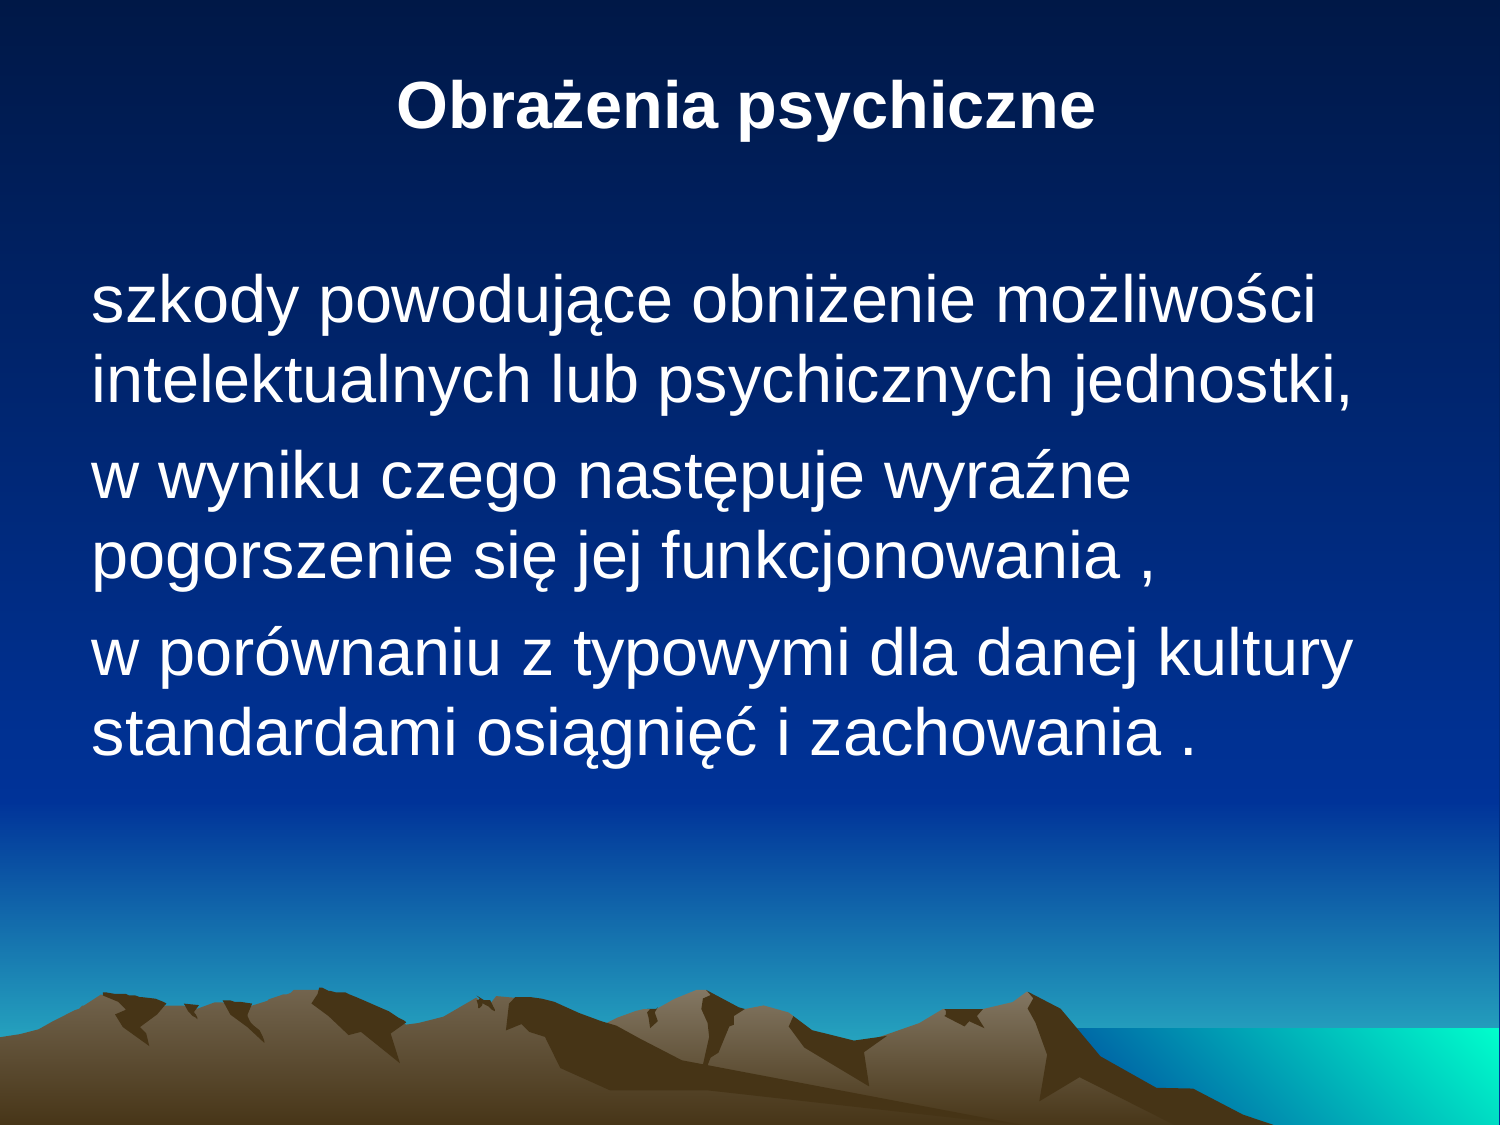

Obrażenia psychiczne
szkody powodujące obniżenie możliwości intelektualnych lub psychicznych jednostki,
w wyniku czego następuje wyraźne pogorszenie się jej funkcjonowania ,
w porównaniu z typowymi dla danej kultury standardami osiągnięć i zachowania .